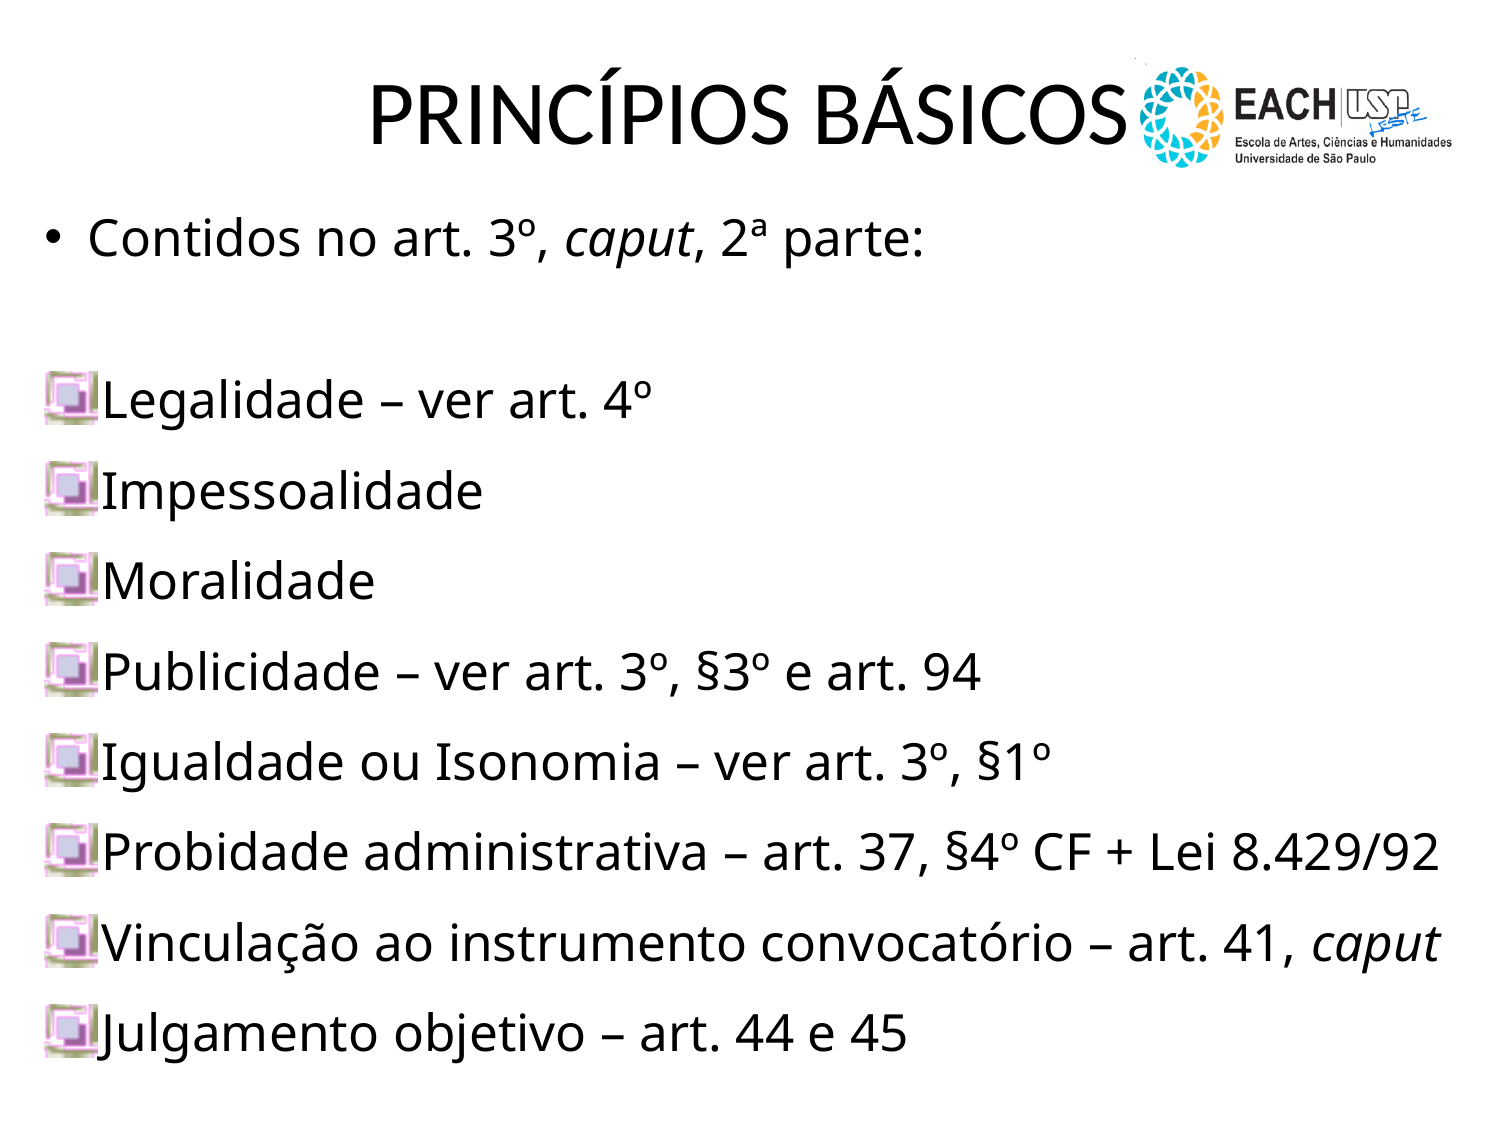

PRINCÍPIOS BÁSICOS
# Contidos no art. 3º, caput, 2ª parte:
 Legalidade – ver art. 4º
 Impessoalidade
 Moralidade
 Publicidade – ver art. 3º, §3º e art. 94
 Igualdade ou Isonomia – ver art. 3º, §1º
 Probidade administrativa – art. 37, §4º CF + Lei 8.429/92
 Vinculação ao instrumento convocatório – art. 41, caput
 Julgamento objetivo – art. 44 e 45